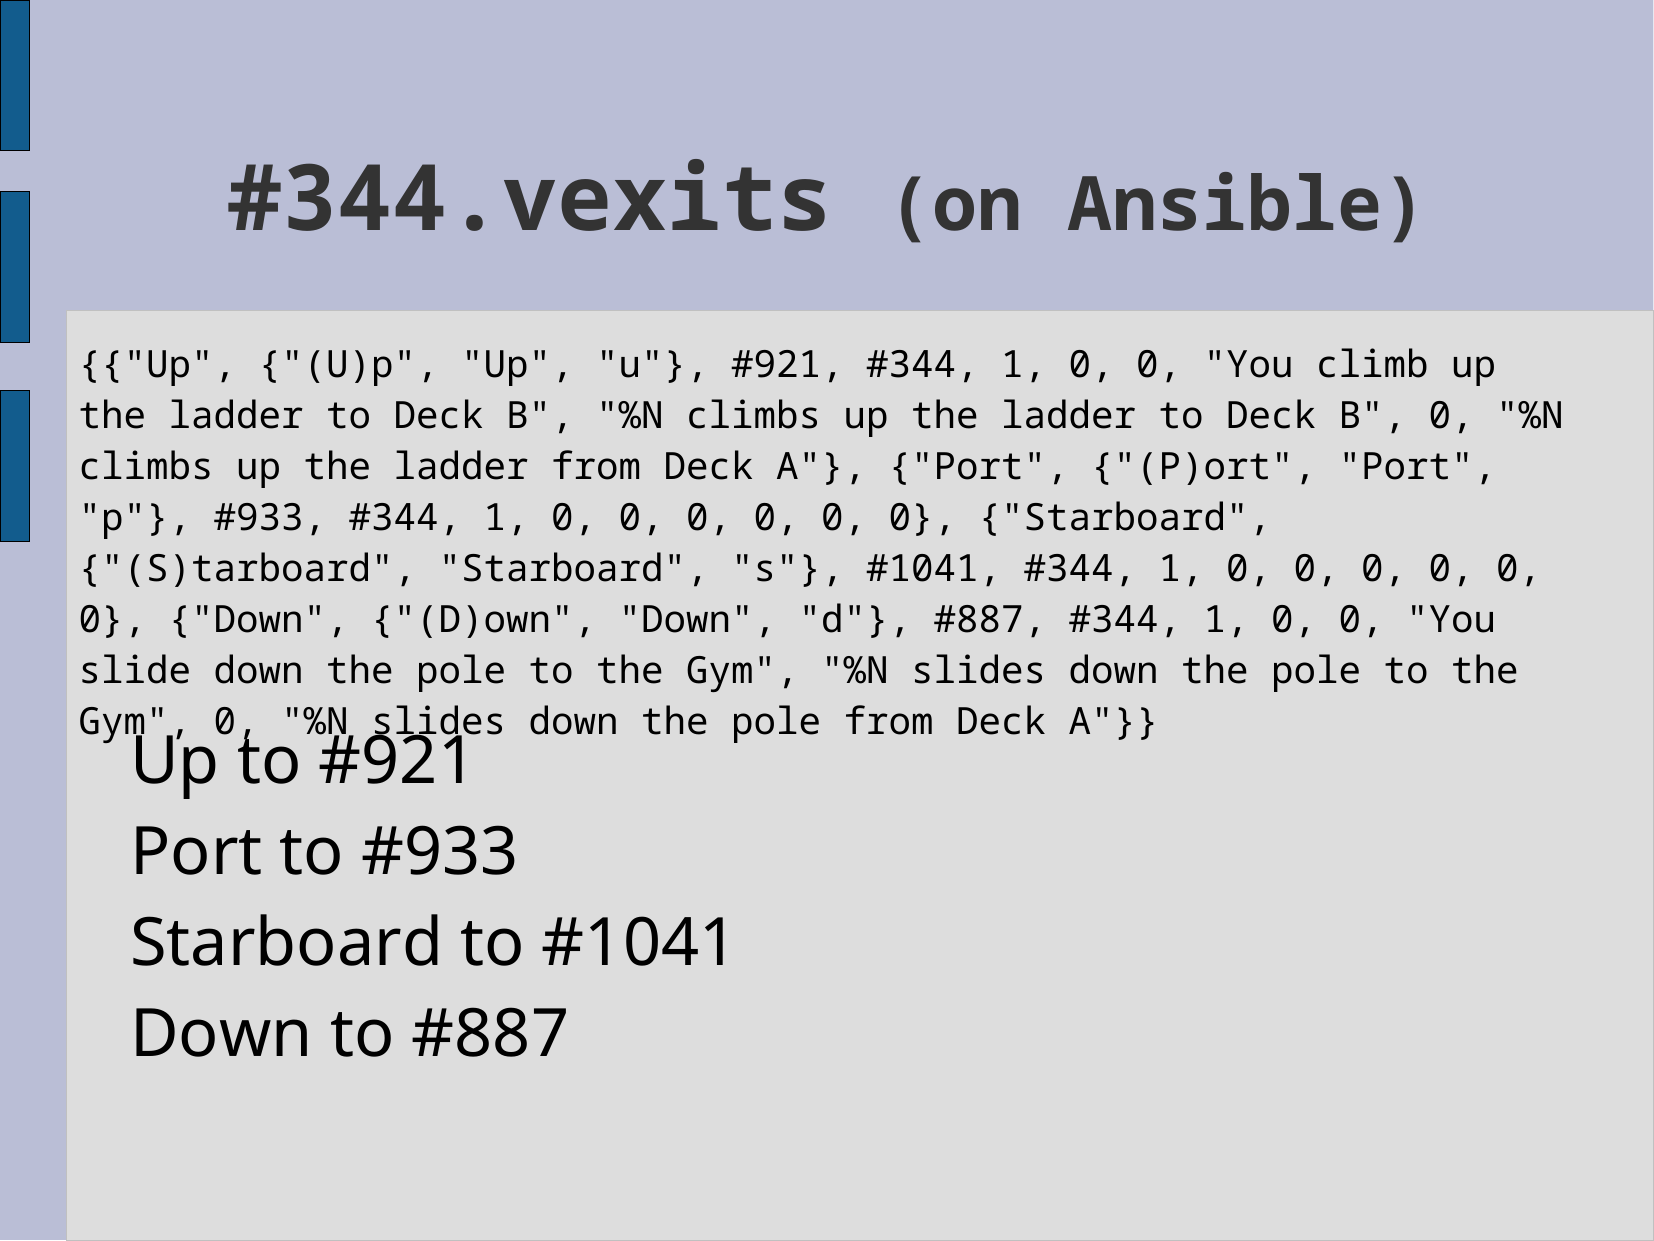

# #344.vexits (on Ansible)
{{"Up", {"(U)p", "Up", "u"}, #921, #344, 1, 0, 0, "You climb up the ladder to Deck B", "%N climbs up the ladder to Deck B", 0, "%N climbs up the ladder from Deck A"}, {"Port", {"(P)ort", "Port", "p"}, #933, #344, 1, 0, 0, 0, 0, 0, 0}, {"Starboard", {"(S)tarboard", "Starboard", "s"}, #1041, #344, 1, 0, 0, 0, 0, 0, 0}, {"Down", {"(D)own", "Down", "d"}, #887, #344, 1, 0, 0, "You slide down the pole to the Gym", "%N slides down the pole to the Gym", 0, "%N slides down the pole from Deck A"}}
Up to #921
Port to #933
Starboard to #1041
Down to #887